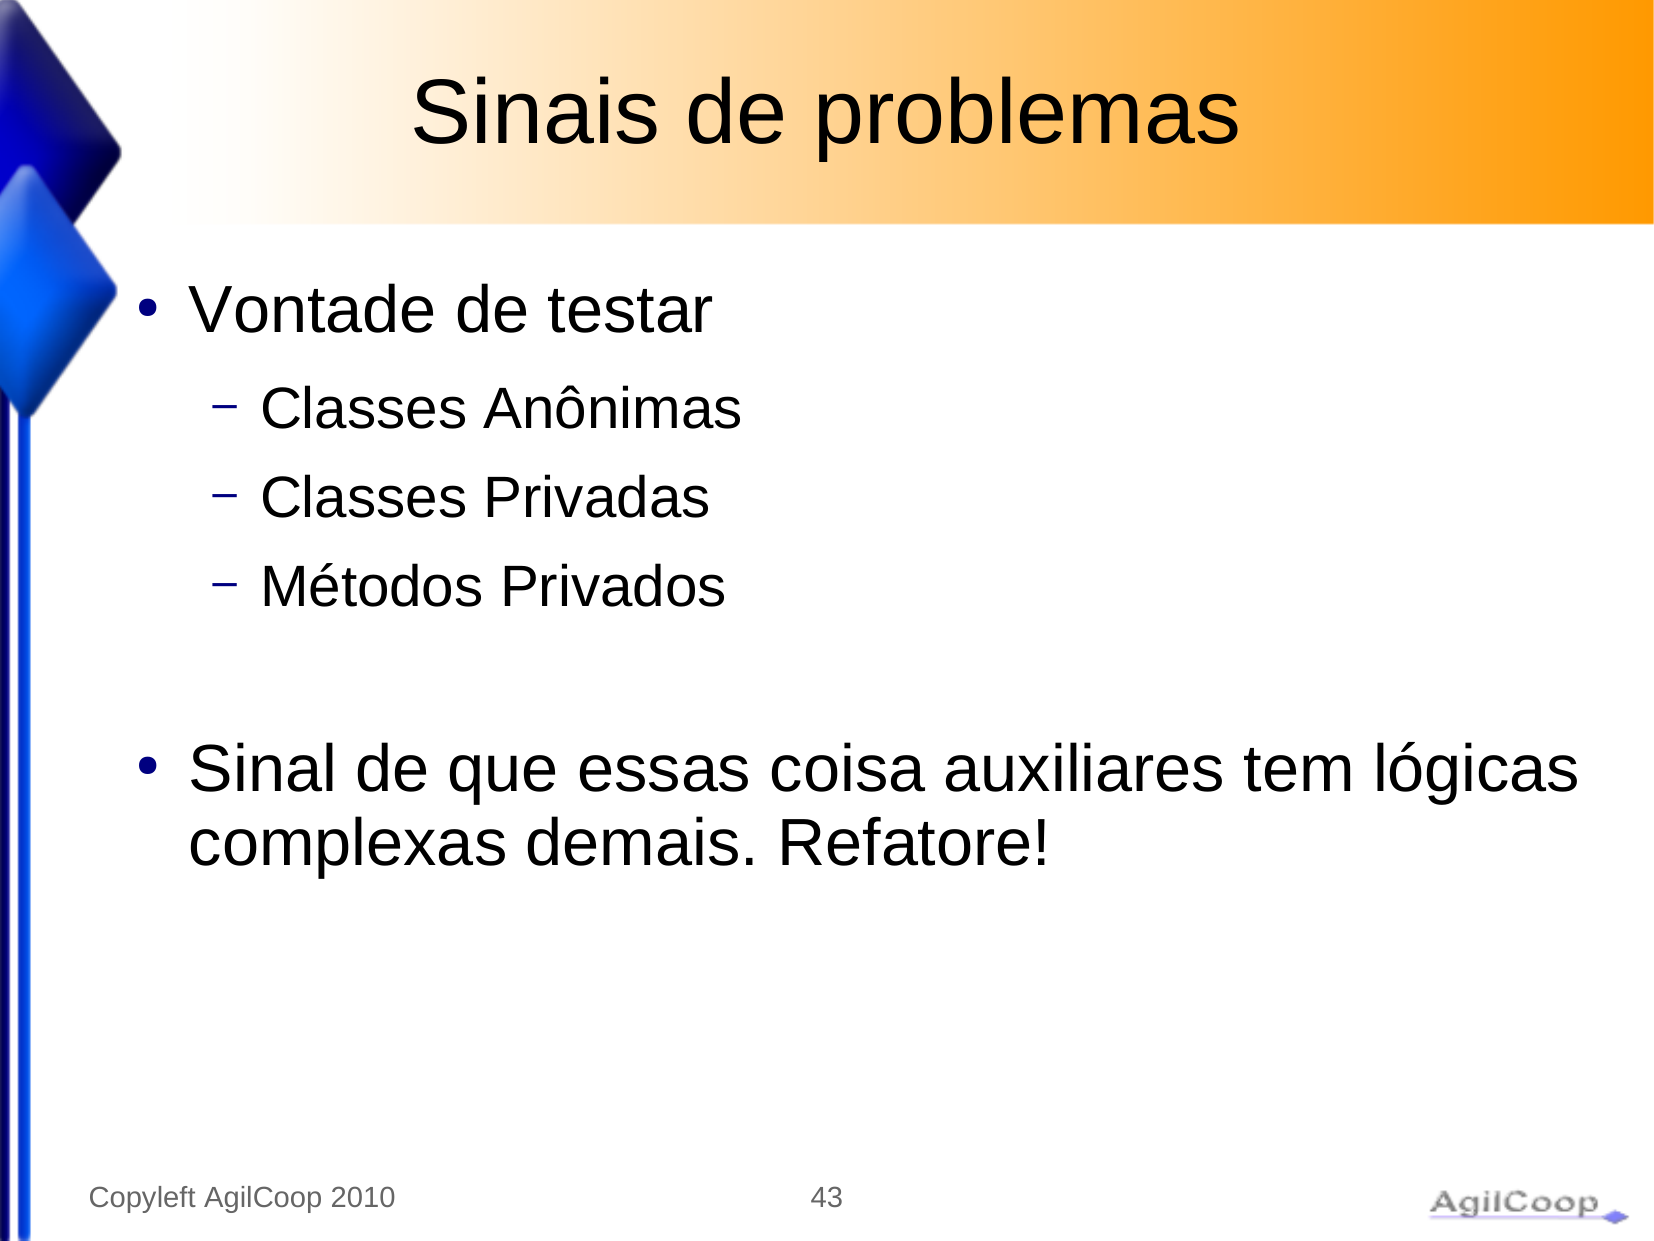

# Sinais de problemas
Vontade de testar
Classes Anônimas
Classes Privadas
Métodos Privados
Sinal de que essas coisa auxiliares tem lógicas complexas demais. Refatore!
43
Copyleft AgilCoop 2010